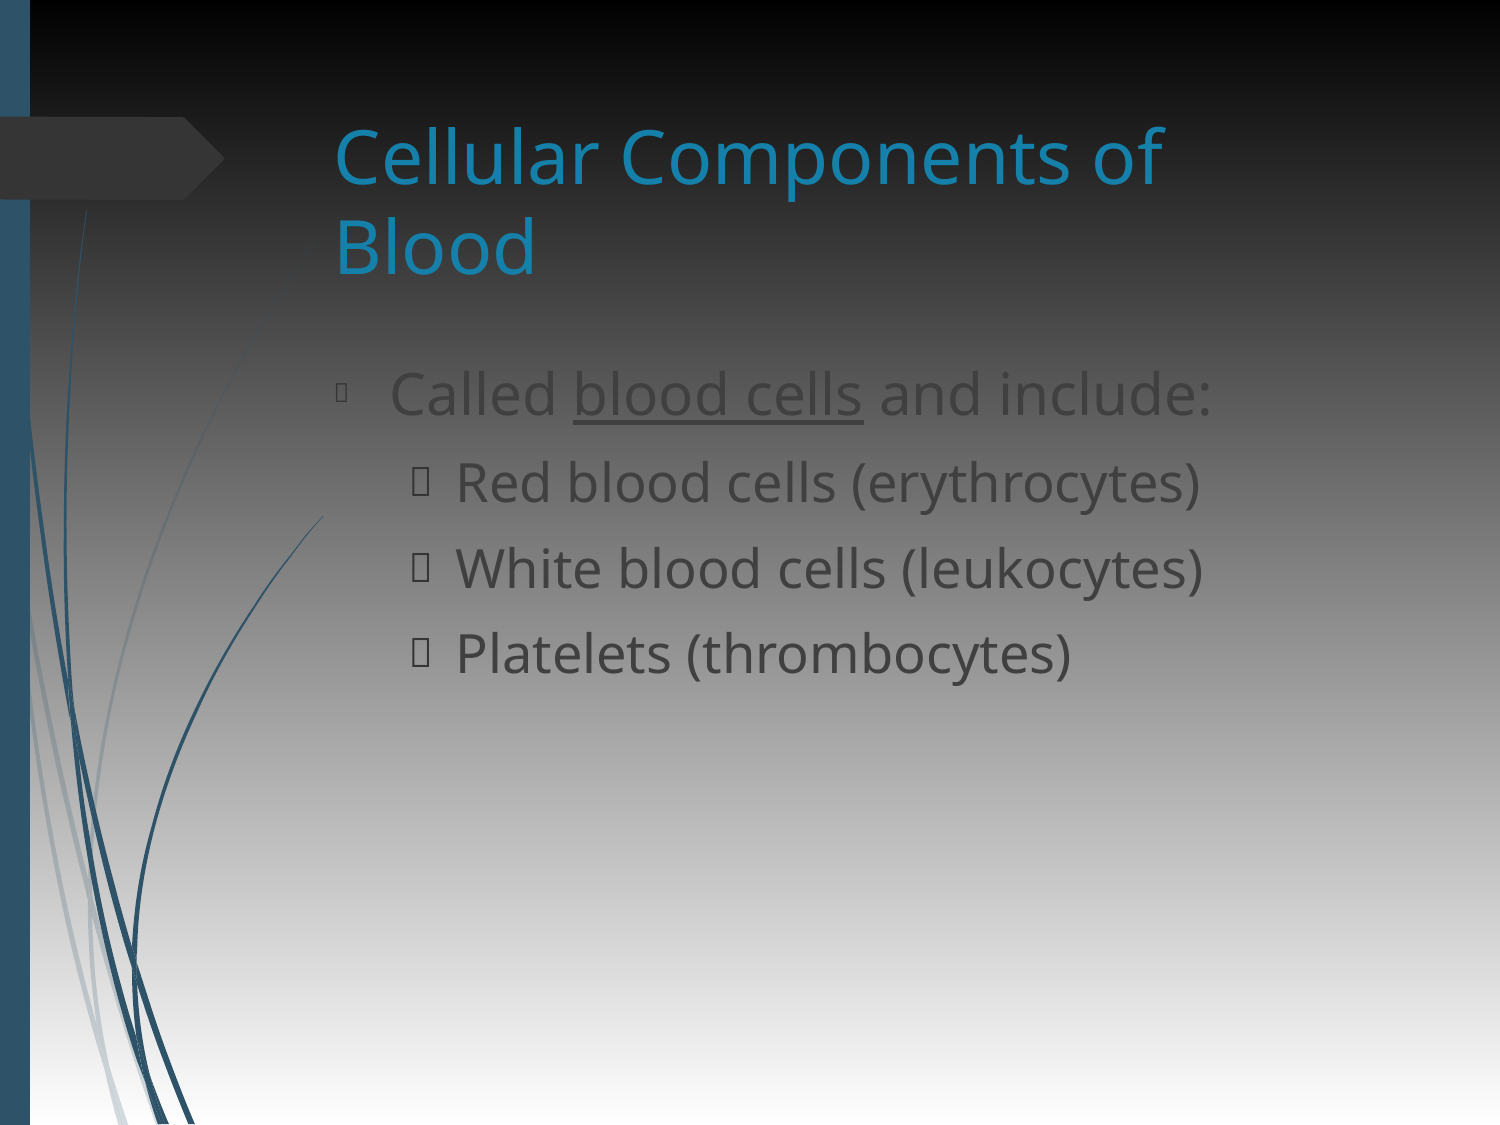

# Cellular Components of Blood
Called blood cells and include:
Red blood cells (erythrocytes)
White blood cells (leukocytes)
Platelets (thrombocytes)